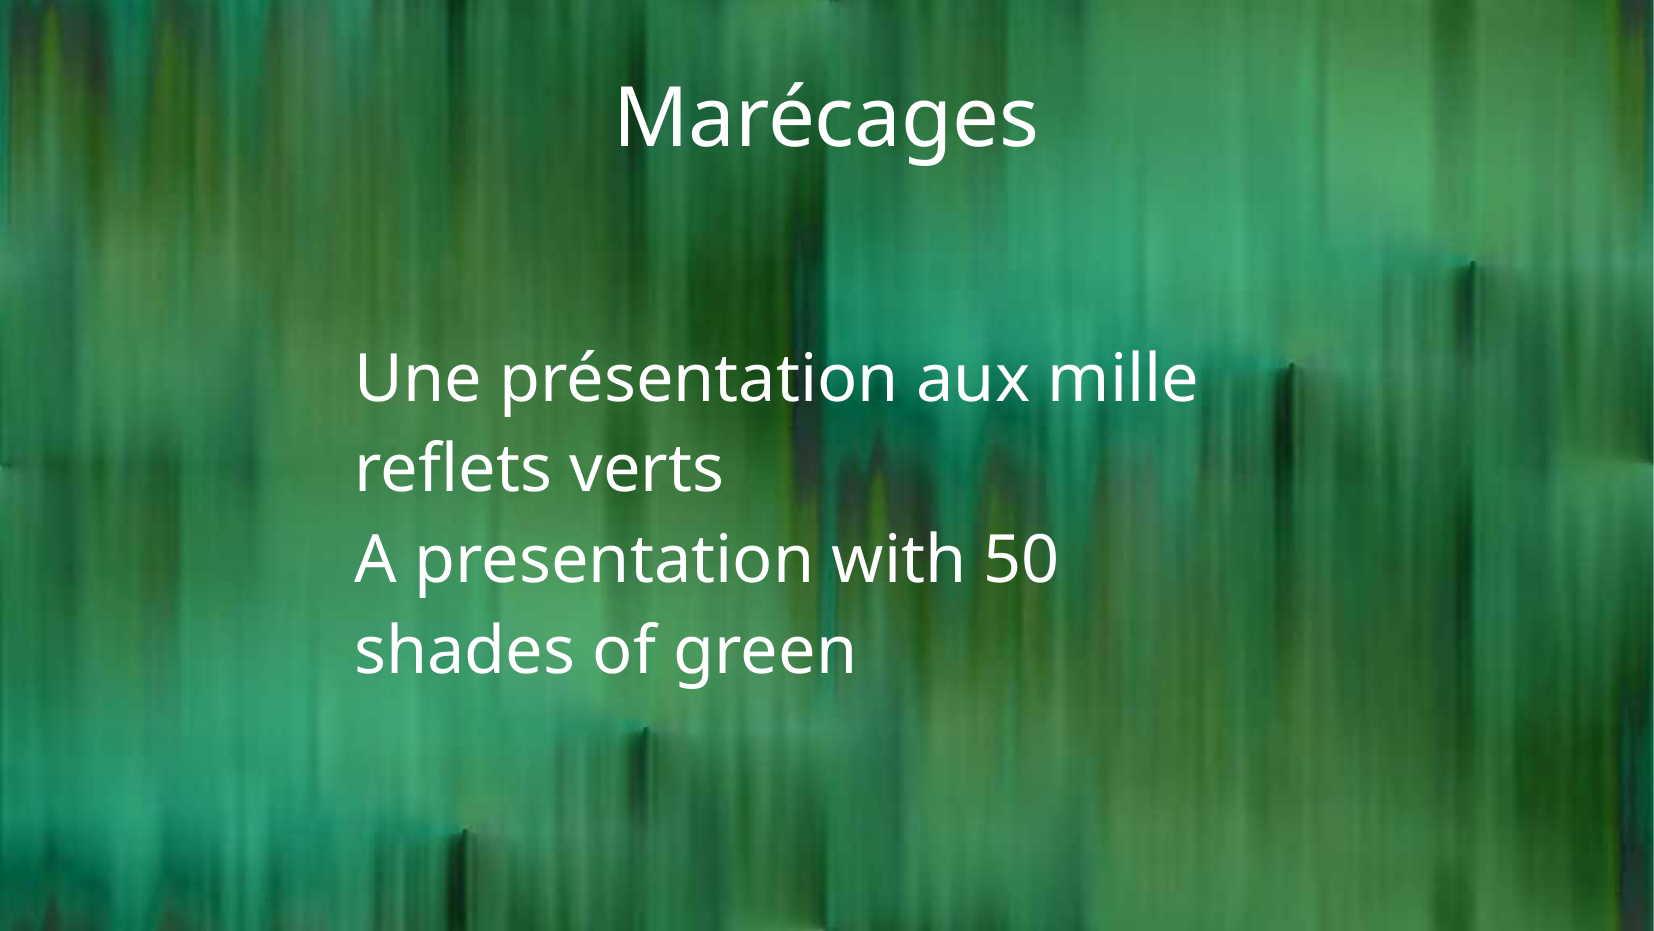

# Marécages
Une présentation aux mille reflets verts
A presentation with 50 shades of green